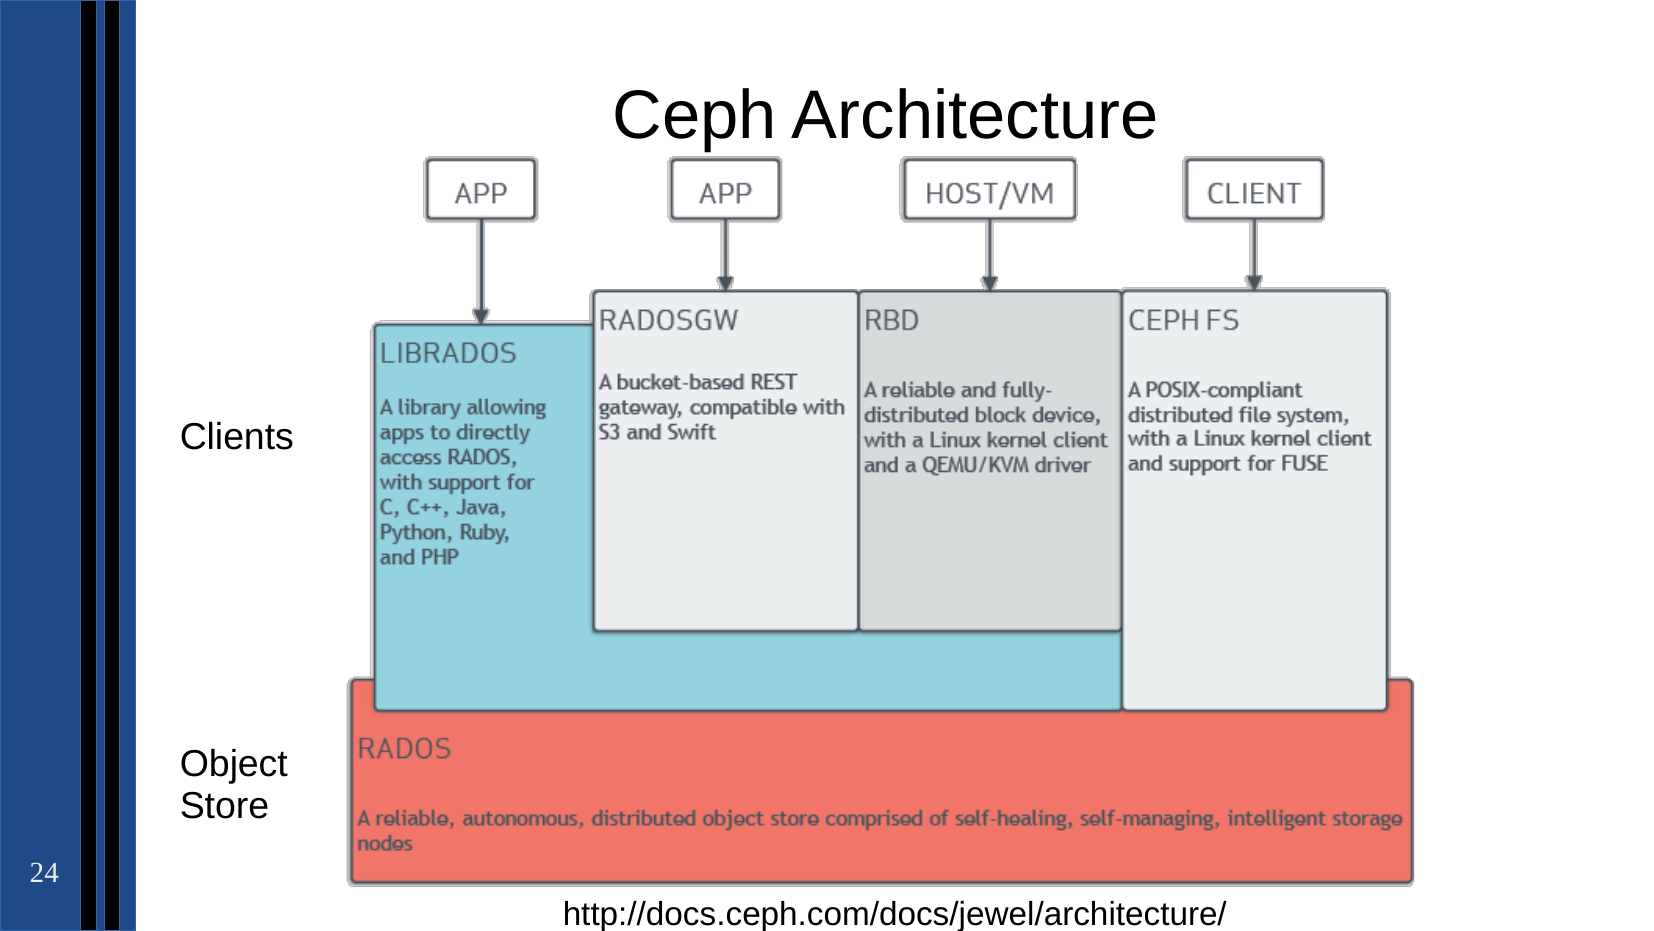

# Ceph Architecture
Clients
Object Store
24
http://docs.ceph.com/docs/jewel/architecture/